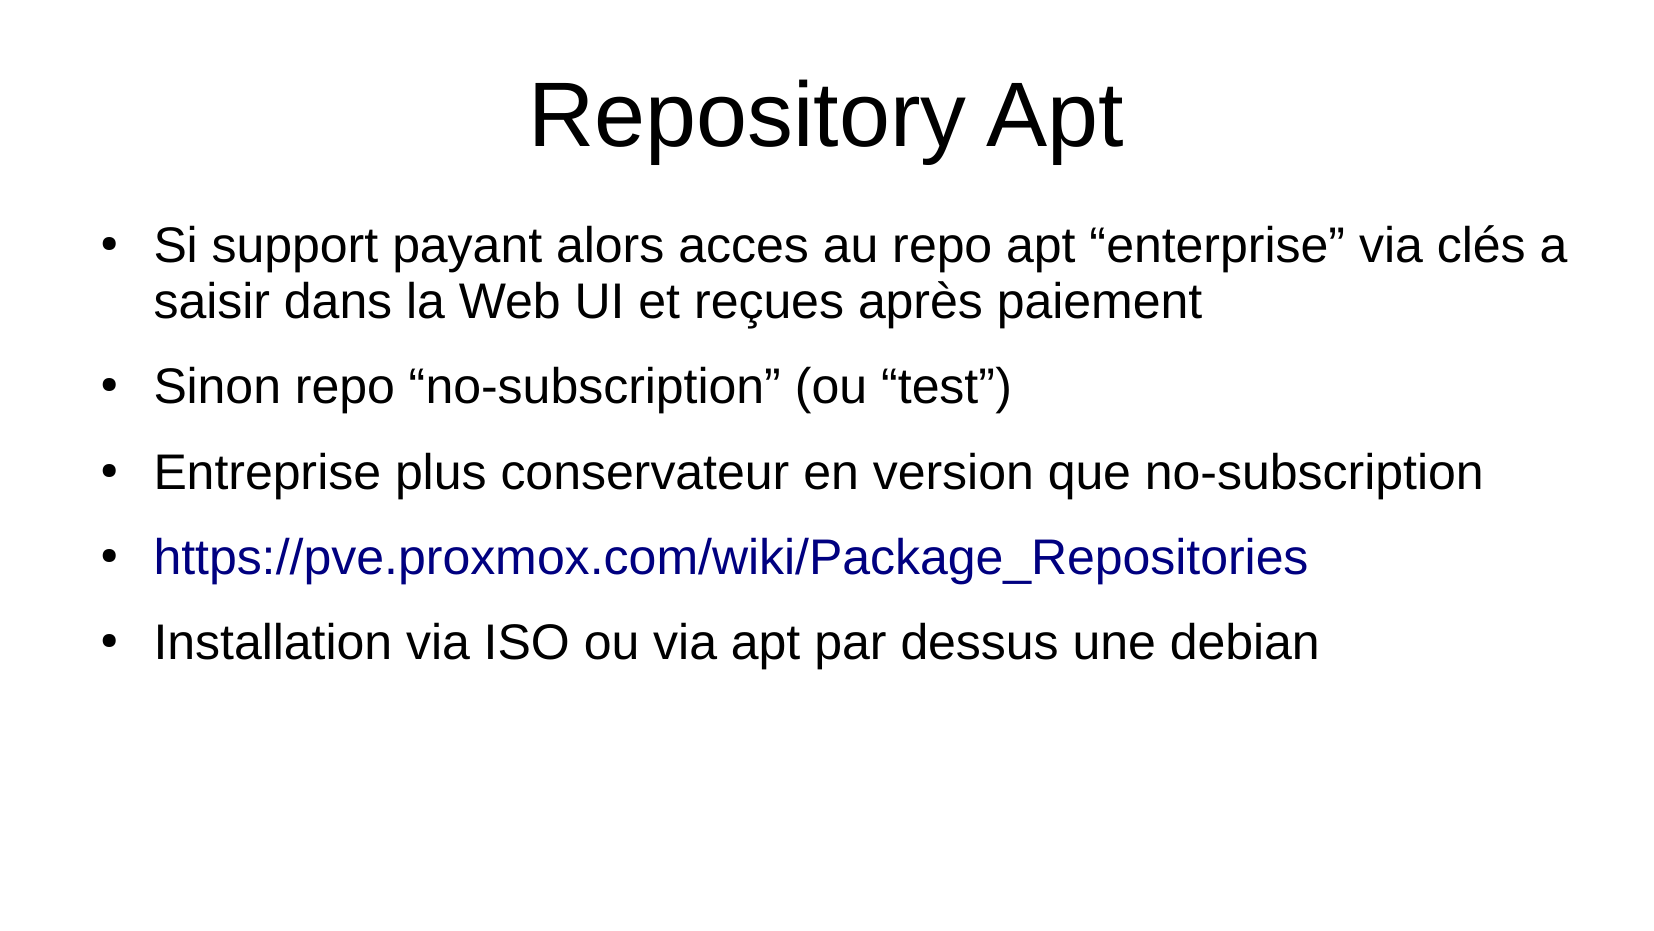

# Repository Apt
Si support payant alors acces au repo apt “enterprise” via clés a saisir dans la Web UI et reçues après paiement
Sinon repo “no-subscription” (ou “test”)
Entreprise plus conservateur en version que no-subscription
https://pve.proxmox.com/wiki/Package_Repositories
Installation via ISO ou via apt par dessus une debian